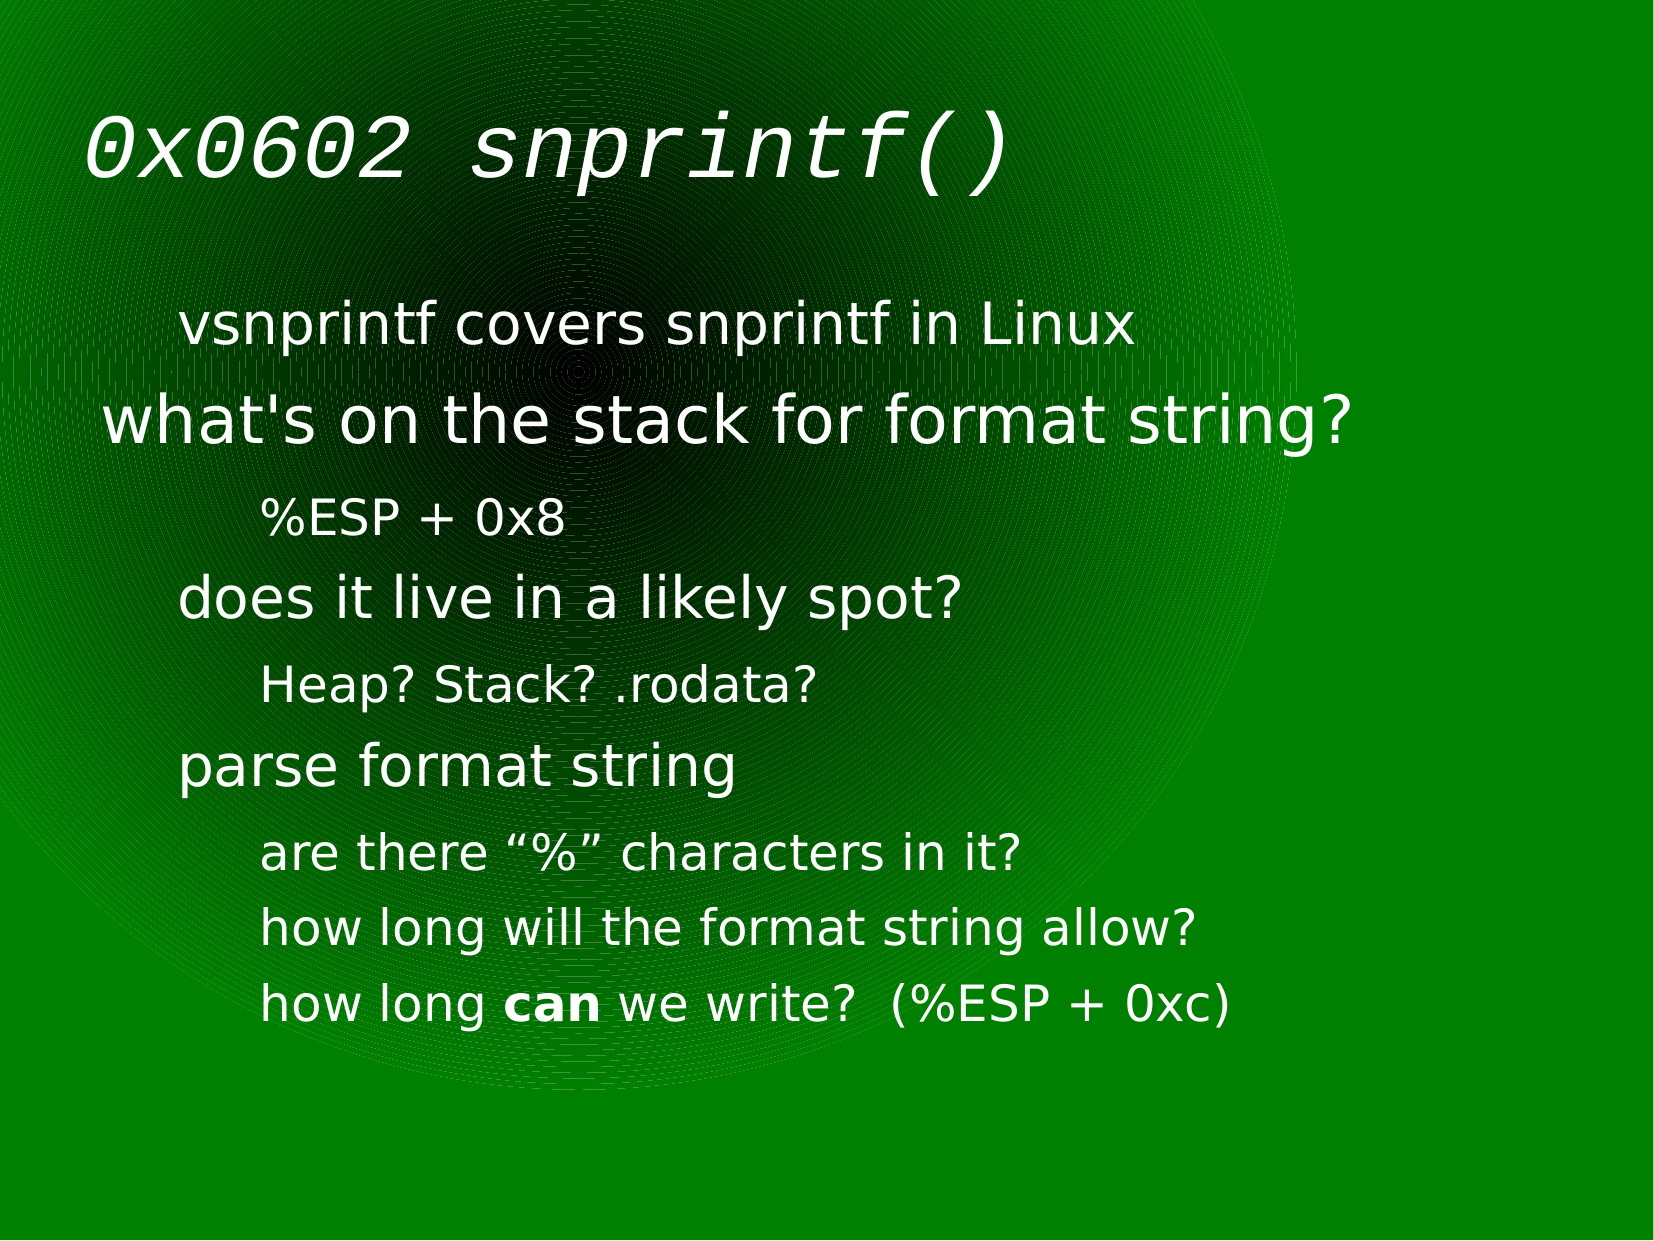

# 0x0602 snprintf()
vsnprintf covers snprintf in Linux
what's on the stack for format string?
%ESP + 0x8
does it live in a likely spot?
Heap? Stack? .rodata?
parse format string
are there “%” characters in it?
how long will the format string allow?
how long can we write? (%ESP + 0xc)